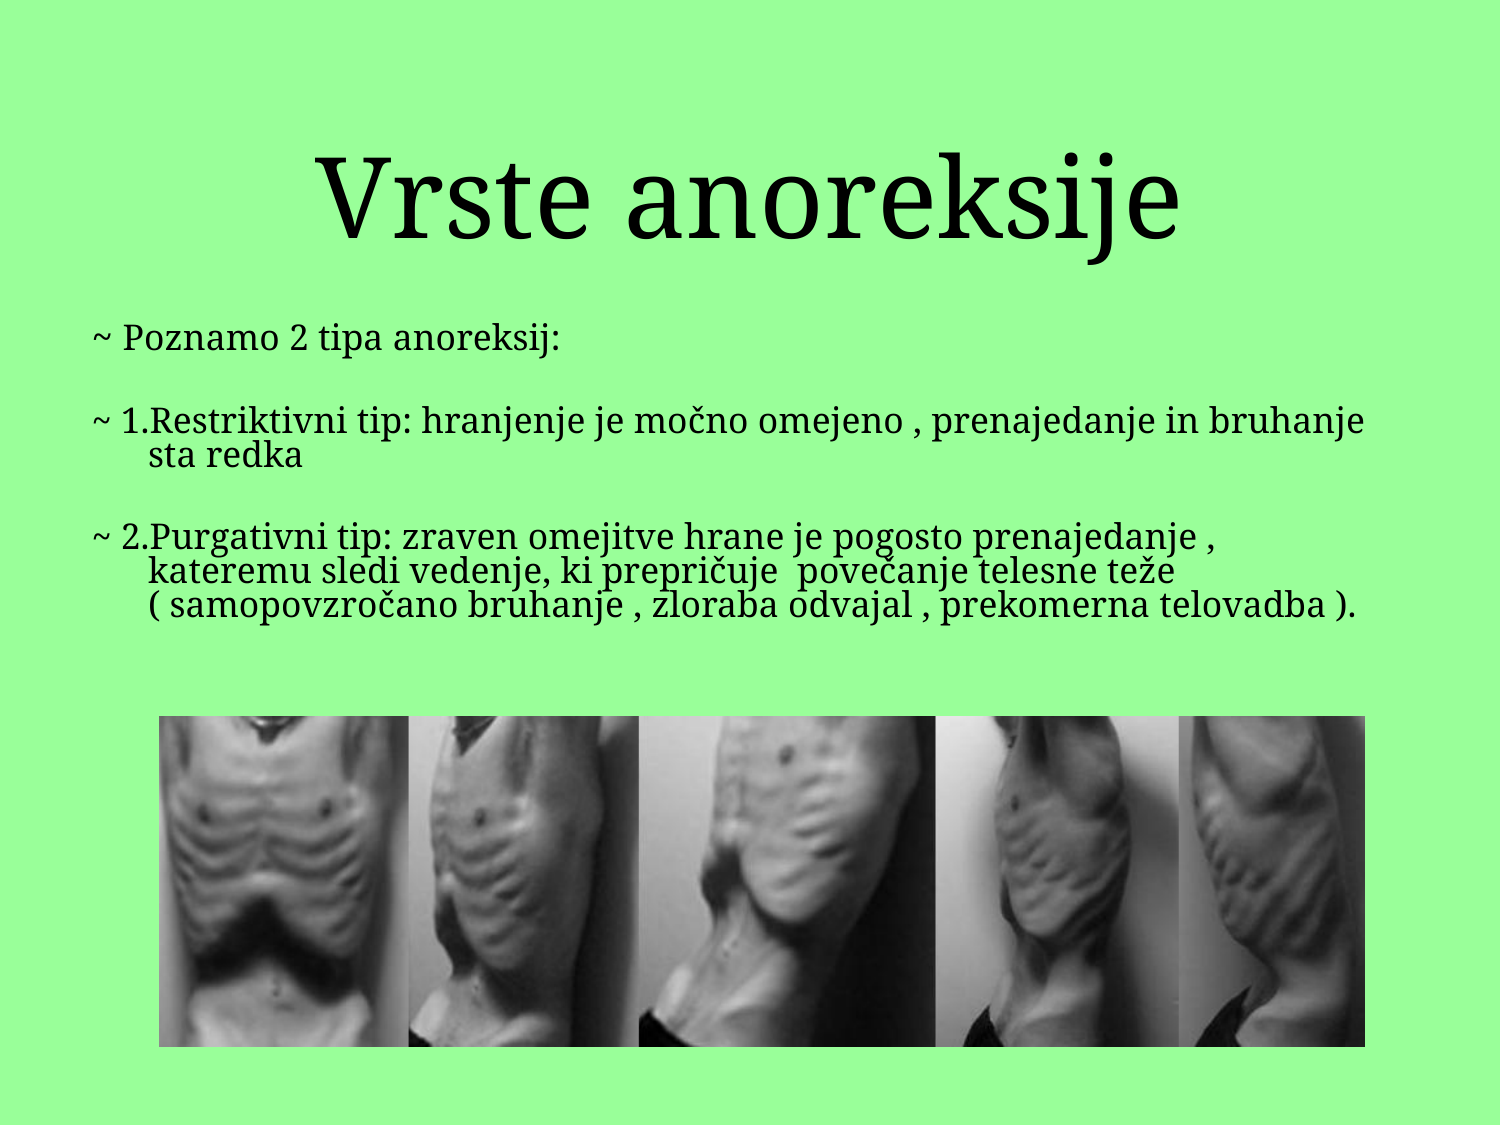

# Vrste anoreksije
~ Poznamo 2 tipa anoreksij:
~ 1.Restriktivni tip: hranjenje je močno omejeno , prenajedanje in bruhanje sta redka
~ 2.Purgativni tip: zraven omejitve hrane je pogosto prenajedanje , kateremu sledi vedenje, ki prepričuje povečanje telesne teže ( samopovzročano bruhanje , zloraba odvajal , prekomerna telovadba ).